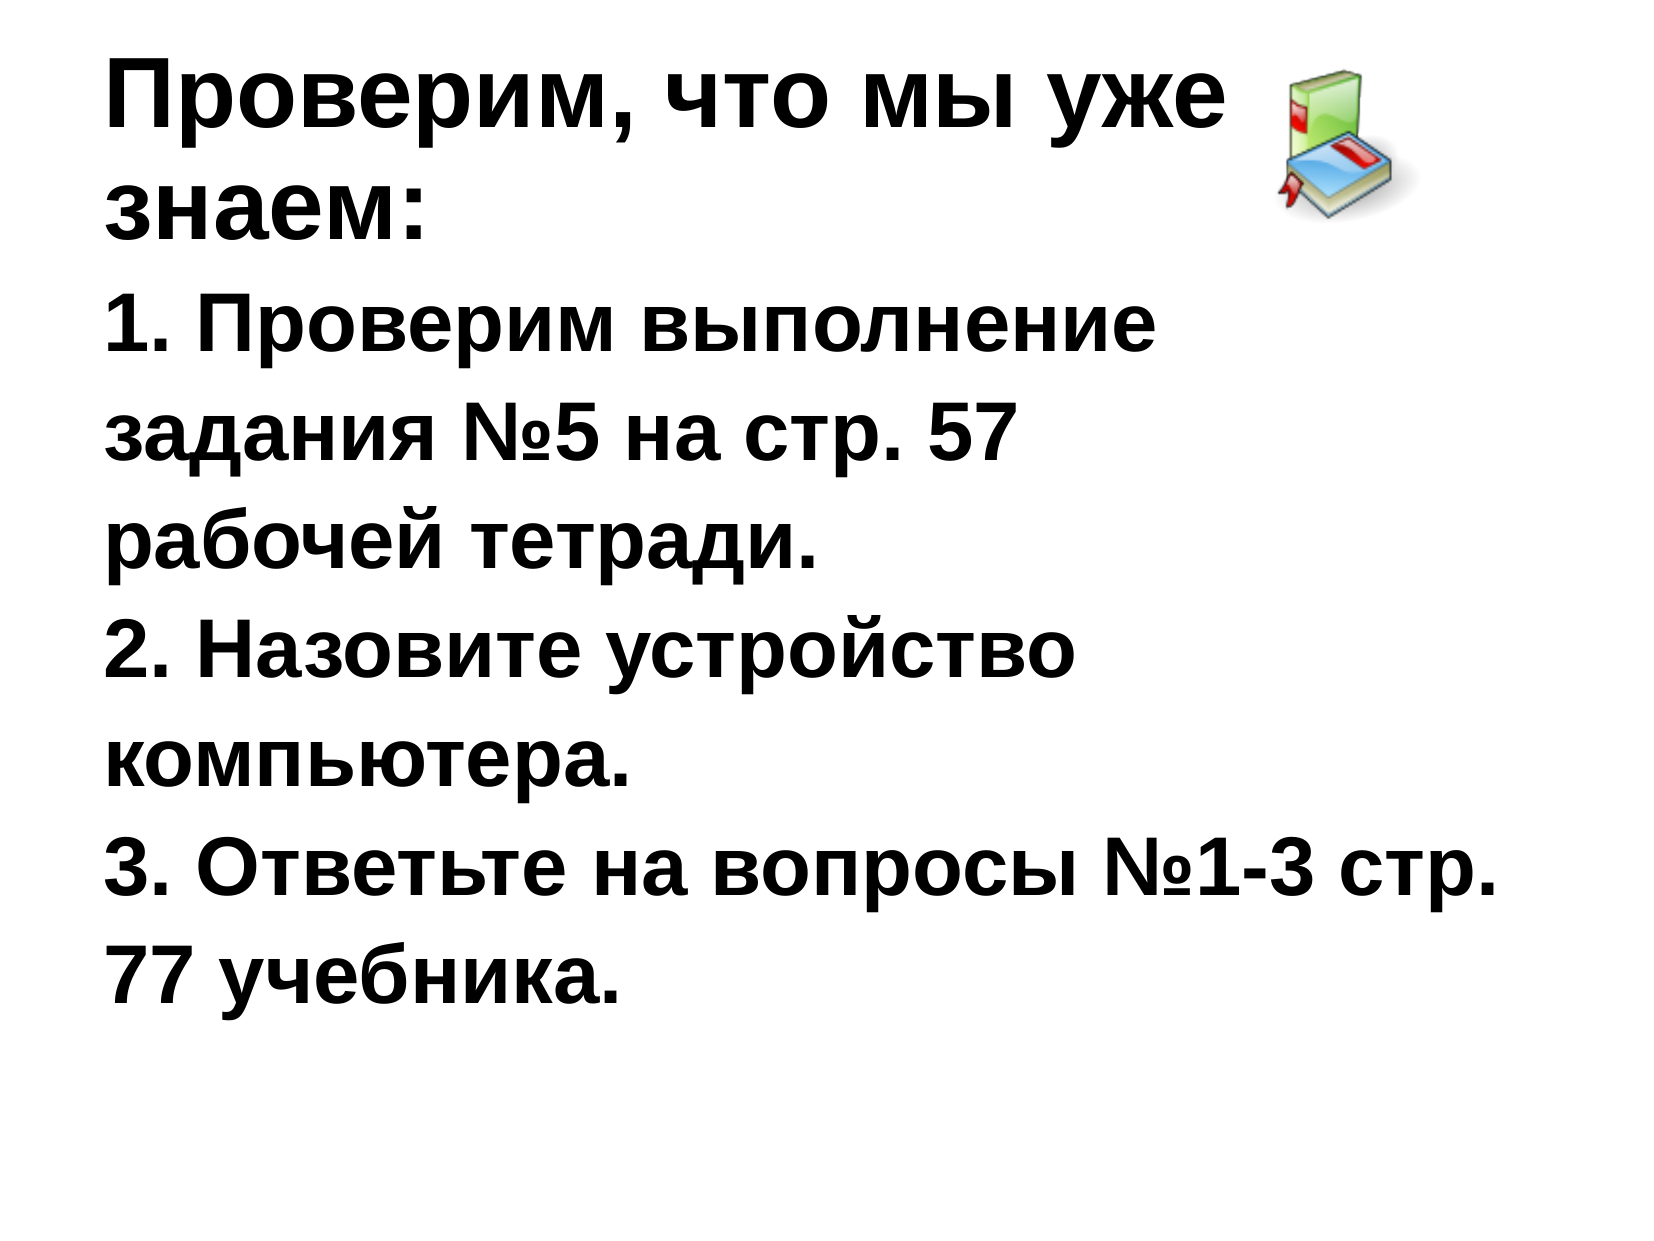

Проверим, что мы уже знаем:
1. Проверим выполнение
задания №5 на стр. 57
рабочей тетради.
2. Назовите устройство
компьютера.
3. Ответьте на вопросы №1-3 стр. 77 учебника.